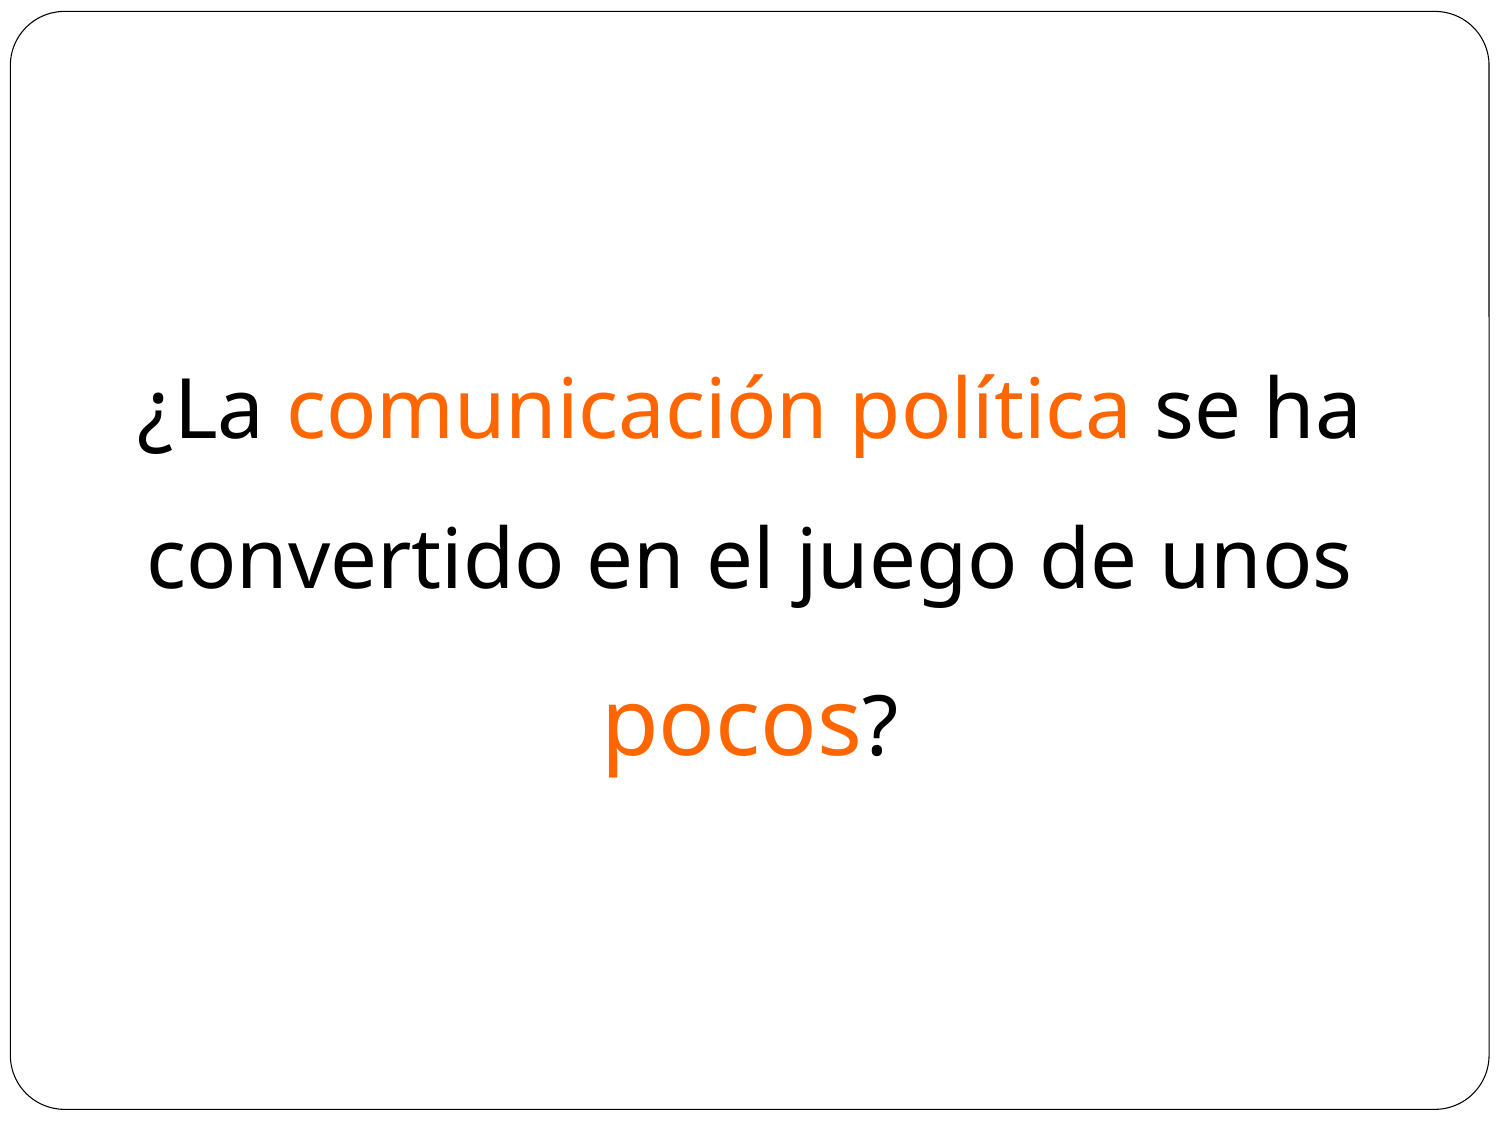

¿La comunicación política se ha convertido en el juego de unos pocos?